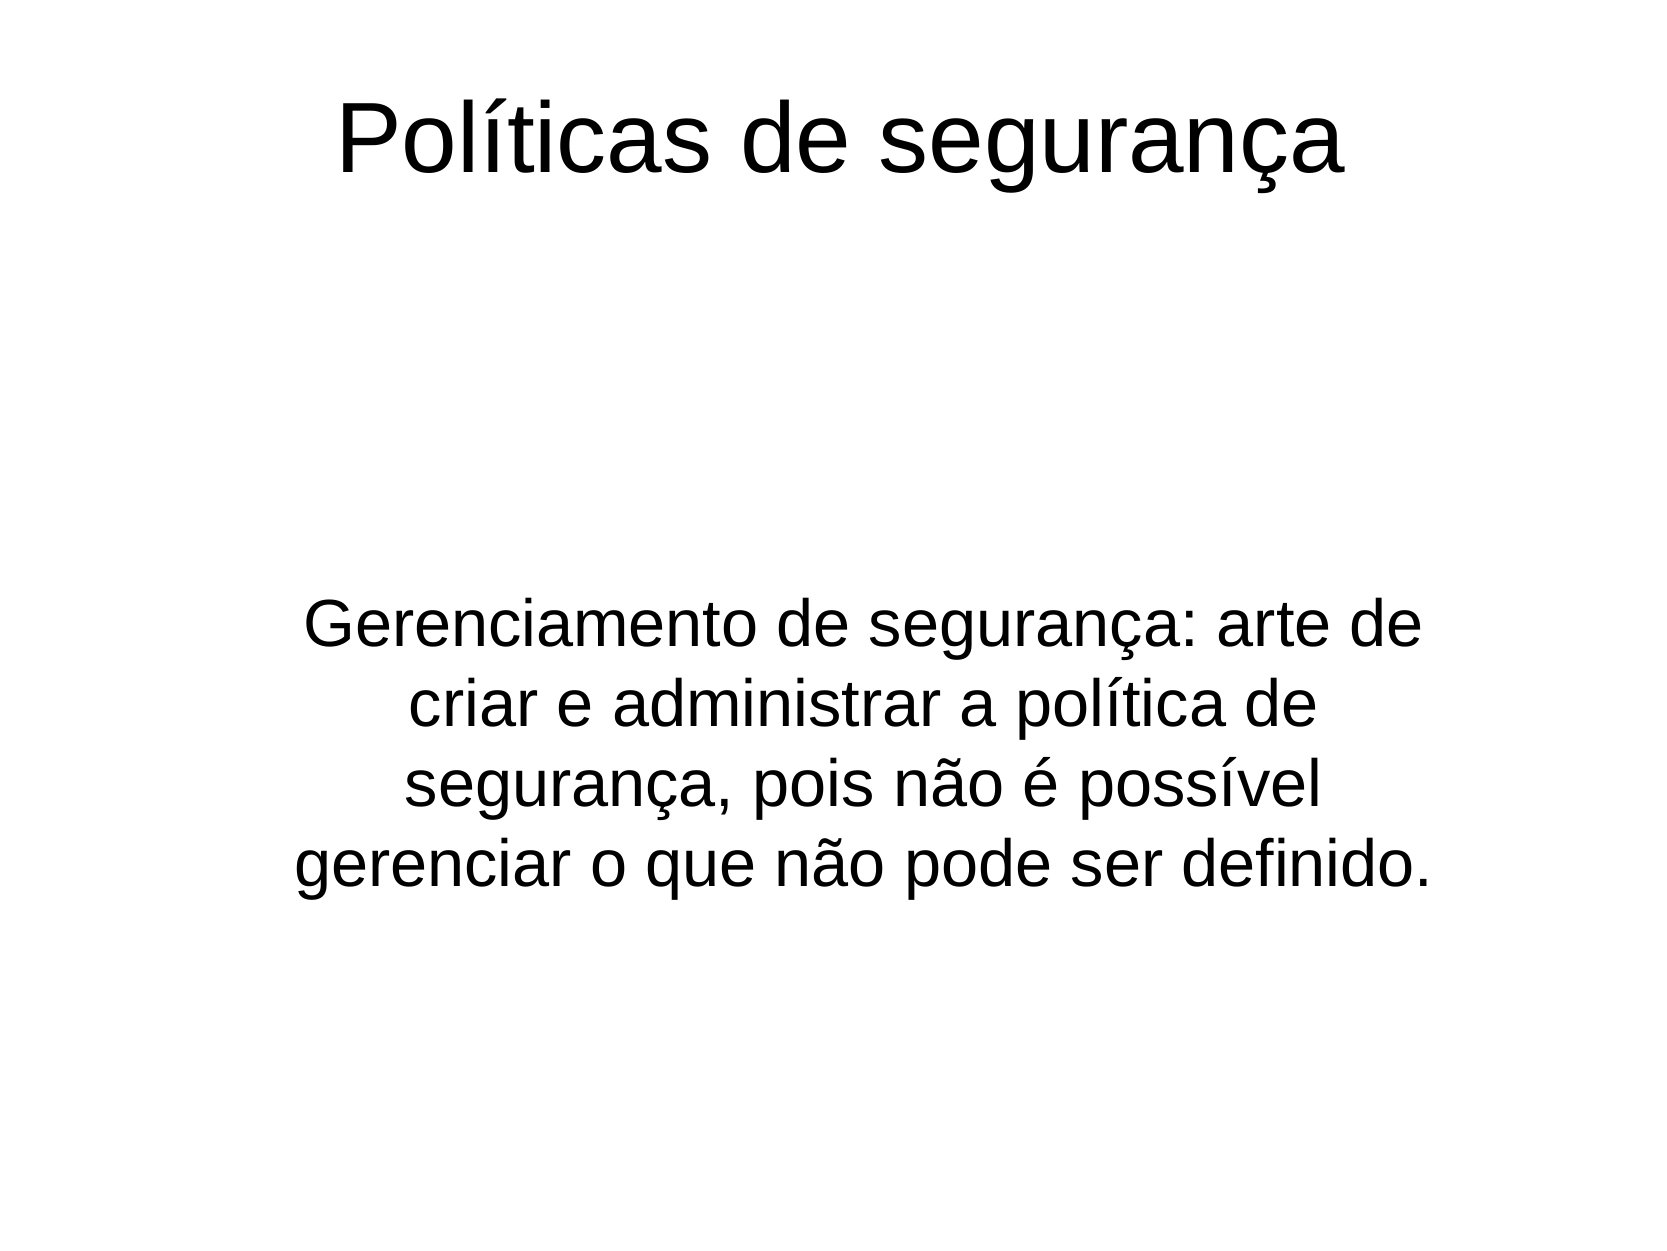

# Políticas de segurança
Gerenciamento de segurança: arte de criar e administrar a política de segurança, pois não é possível gerenciar o que não pode ser definido.